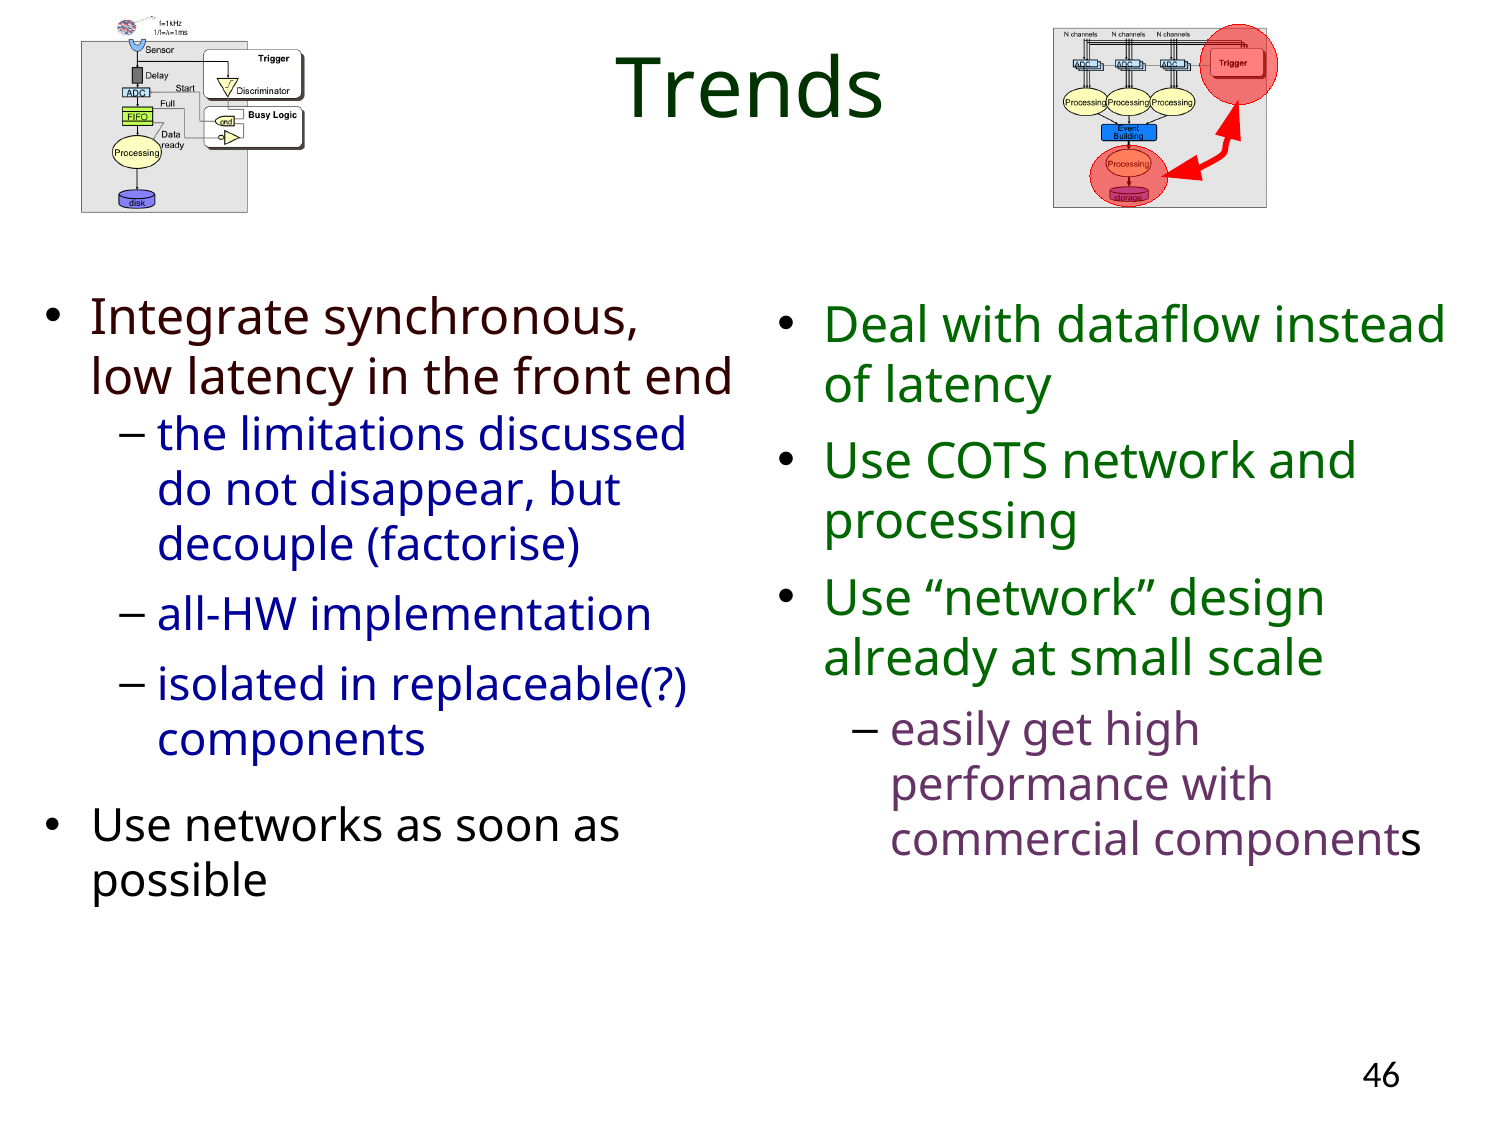

# Trends
Integrate synchronous,
low latency in the front end
the limitations discussed do not disappear, but decouple (factorise)
all-HW implementation
isolated in replaceable(?) components
Use networks as soon as possible
Deal with dataflow instead of latency
Use COTS network and processing
Use “network” design already at small scale
easily get high performance with commercial components
46